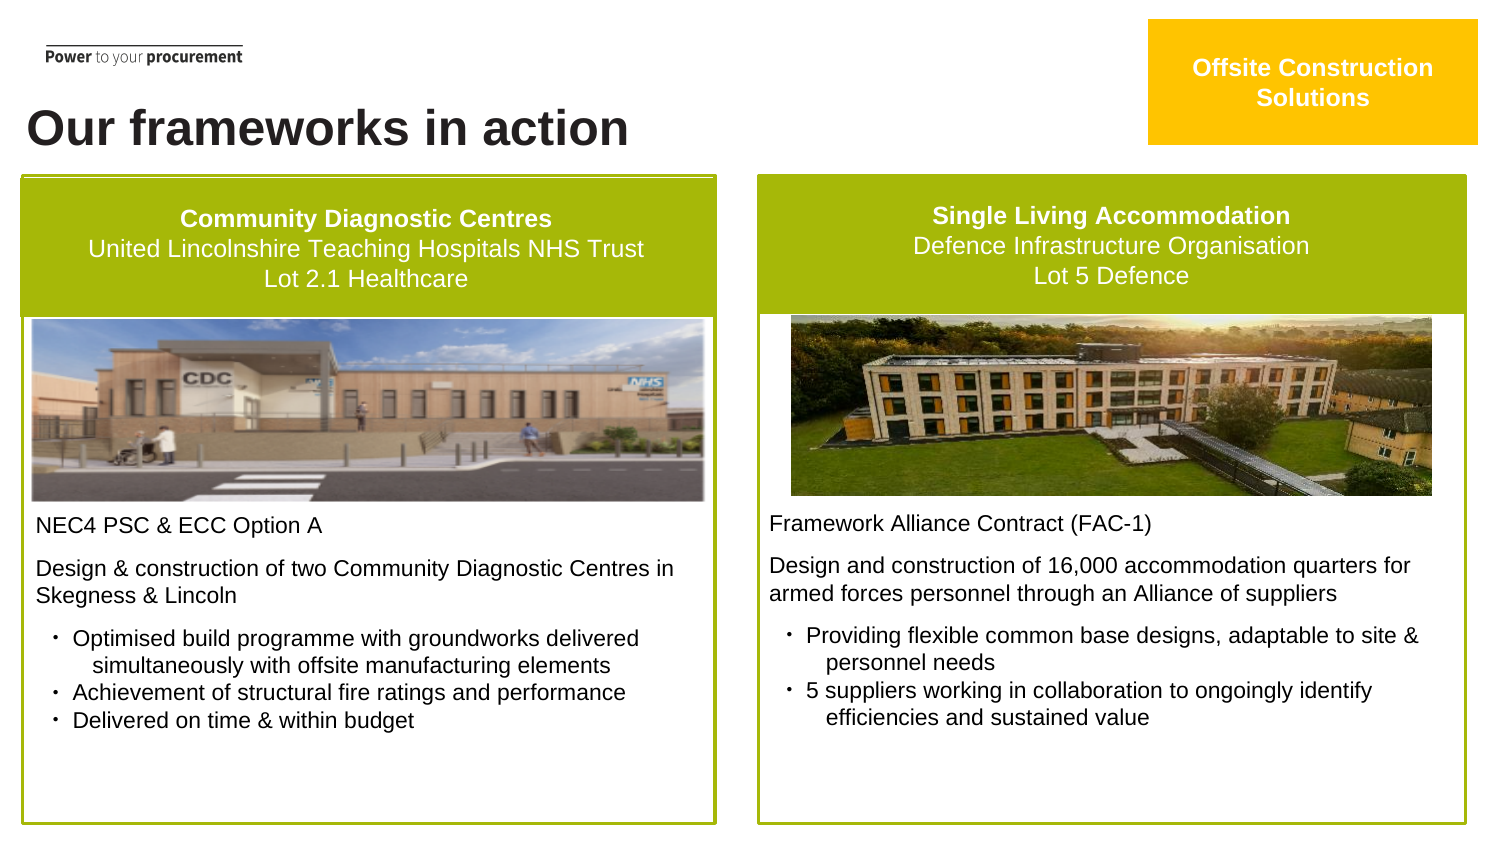

Offsite Construction Solutions
Our frameworks in action
Single Living Accommodation
Defence Infrastructure Organisation
Lot 5 Defence
Community Diagnostic Centres
United Lincolnshire Teaching Hospitals NHS Trust
Lot 2.1 Healthcare
Framework Alliance Contract (FAC-1)
Design and construction of 16,000 accommodation quarters for armed forces personnel through an Alliance of suppliers
Providing flexible common base designs, adaptable to site & personnel needs
5 suppliers working in collaboration to ongoingly identify efficiencies and sustained value
NEC4 PSC & ECC Option A
Design & construction of two Community Diagnostic Centres in Skegness & Lincoln
Optimised build programme with groundworks delivered simultaneously with offsite manufacturing elements
Achievement of structural fire ratings and performance
Delivered on time & within budget